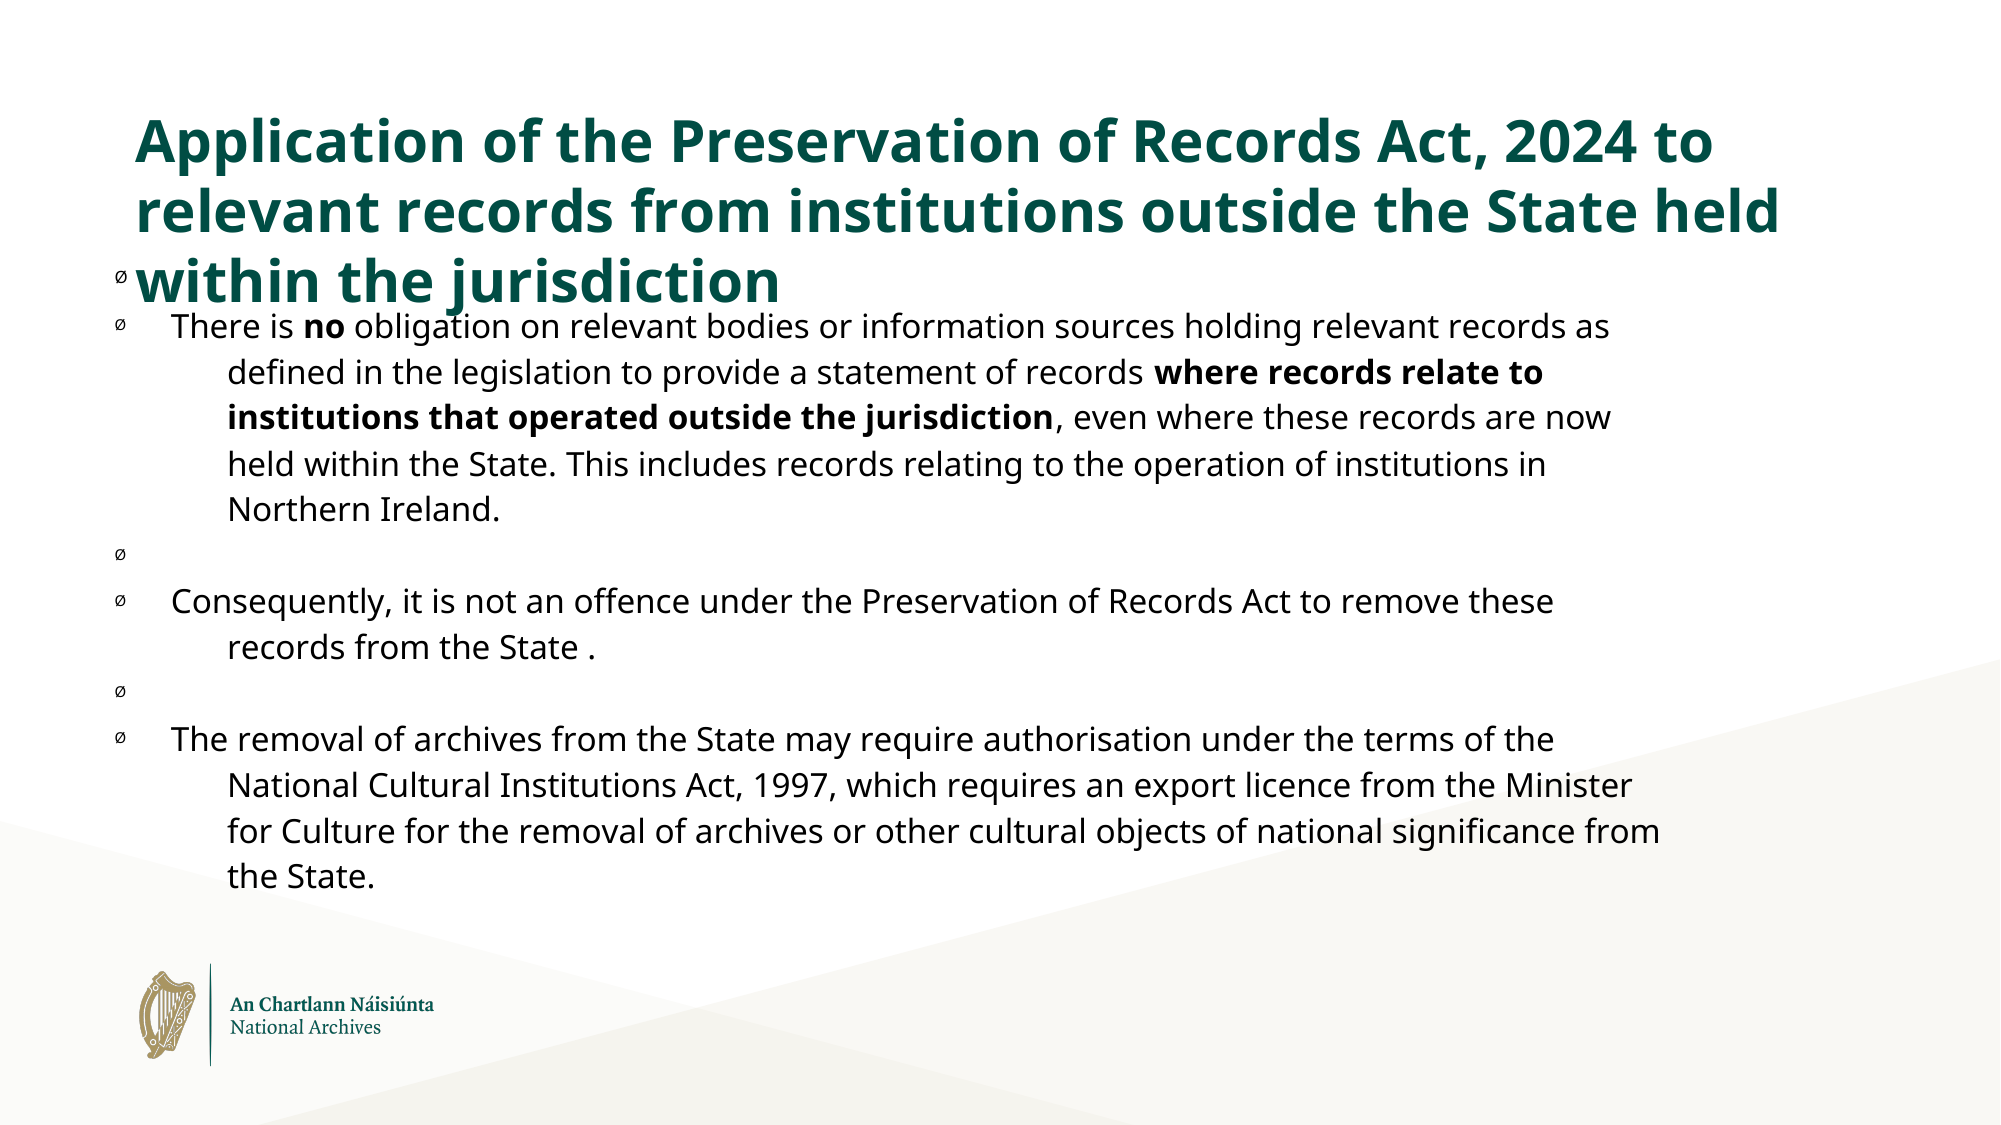

Application of the Preservation of Records Act, 2024 to relevant records from institutions outside the State held within the jurisdiction
There is no obligation on relevant bodies or information sources holding relevant records as defined in the legislation to provide a statement of records where records relate to institutions that operated outside the jurisdiction, even where these records are now held within the State. This includes records relating to the operation of institutions in Northern Ireland.
Consequently, it is not an offence under the Preservation of Records Act to remove these records from the State .
The removal of archives from the State may require authorisation under the terms of the National Cultural Institutions Act, 1997, which requires an export licence from the Minister for Culture for the removal of archives or other cultural objects of national significance from the State.